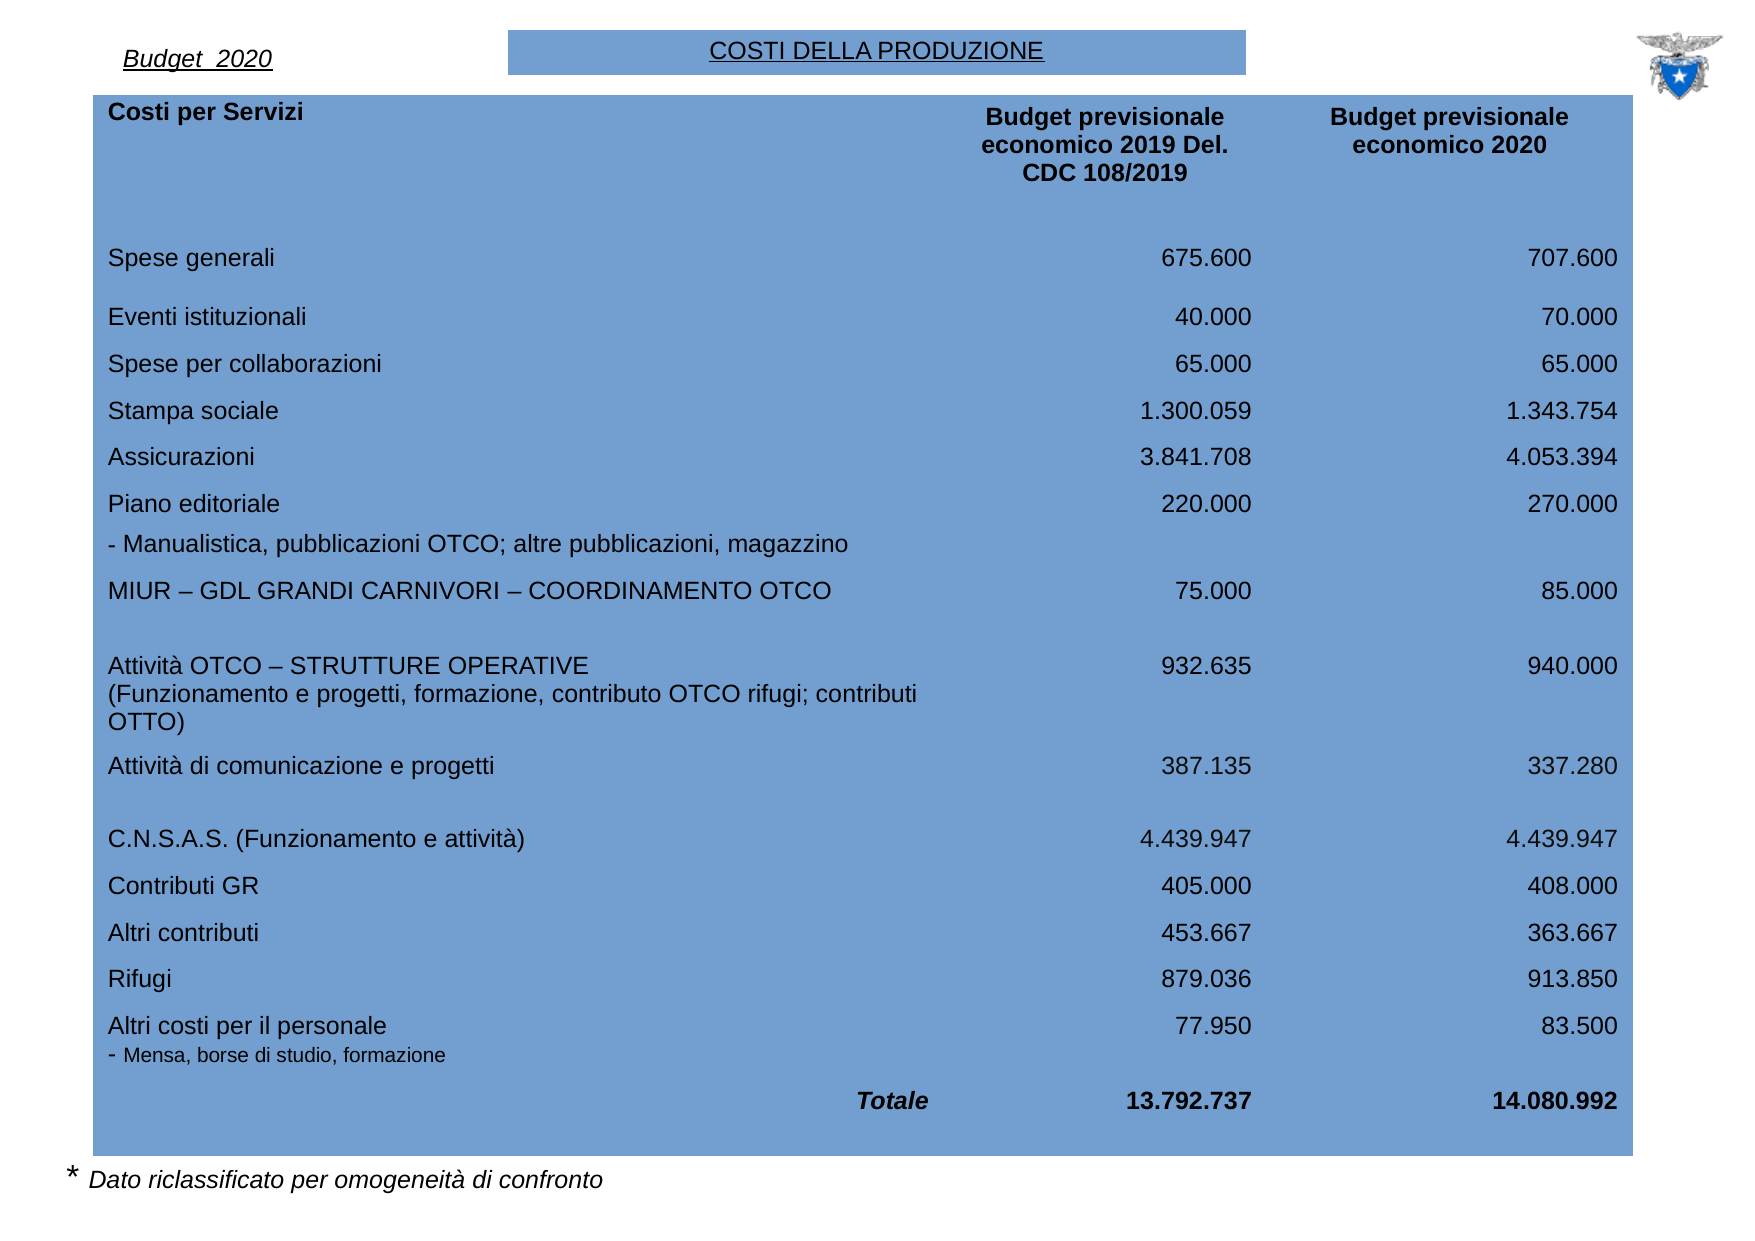

| COSTI DELLA PRODUZIONE |
| --- |
Budget 2020
| Costi per Servizi | Budget previsionale economico 2019 Del. CDC 108/2019 | Budget previsionale economico 2020 |
| --- | --- | --- |
| Spese generali | 675.600 | 707.600 |
| Eventi istituzionali | 40.000 | 70.000 |
| Spese per collaborazioni | 65.000 | 65.000 |
| Stampa sociale | 1.300.059 | 1.343.754 |
| Assicurazioni | 3.841.708 | 4.053.394 |
| Piano editoriale Manualistica, pubblicazioni OTCO; altre pubblicazioni, magazzino | 220.000 | 270.000 |
| MIUR – GDL GRANDI CARNIVORI – COORDINAMENTO OTCO | 75.000 | 85.000 |
| Attività OTCO – STRUTTURE OPERATIVE (Funzionamento e progetti, formazione, contributo OTCO rifugi; contributi OTTO) | 932.635 | 940.000 |
| Attività di comunicazione e progetti | 387.135 | 337.280 |
| C.N.S.A.S. (Funzionamento e attività) | 4.439.947 | 4.439.947 |
| Contributi GR | 405.000 | 408.000 |
| Altri contributi | 453.667 | 363.667 |
| Rifugi | 879.036 | 913.850 |
| Altri costi per il personale - Mensa, borse di studio, formazione | 77.950 | 83.500 |
| Totale | 13.792.737 | 14.080.992 |
* Dato riclassificato per omogeneità di confronto